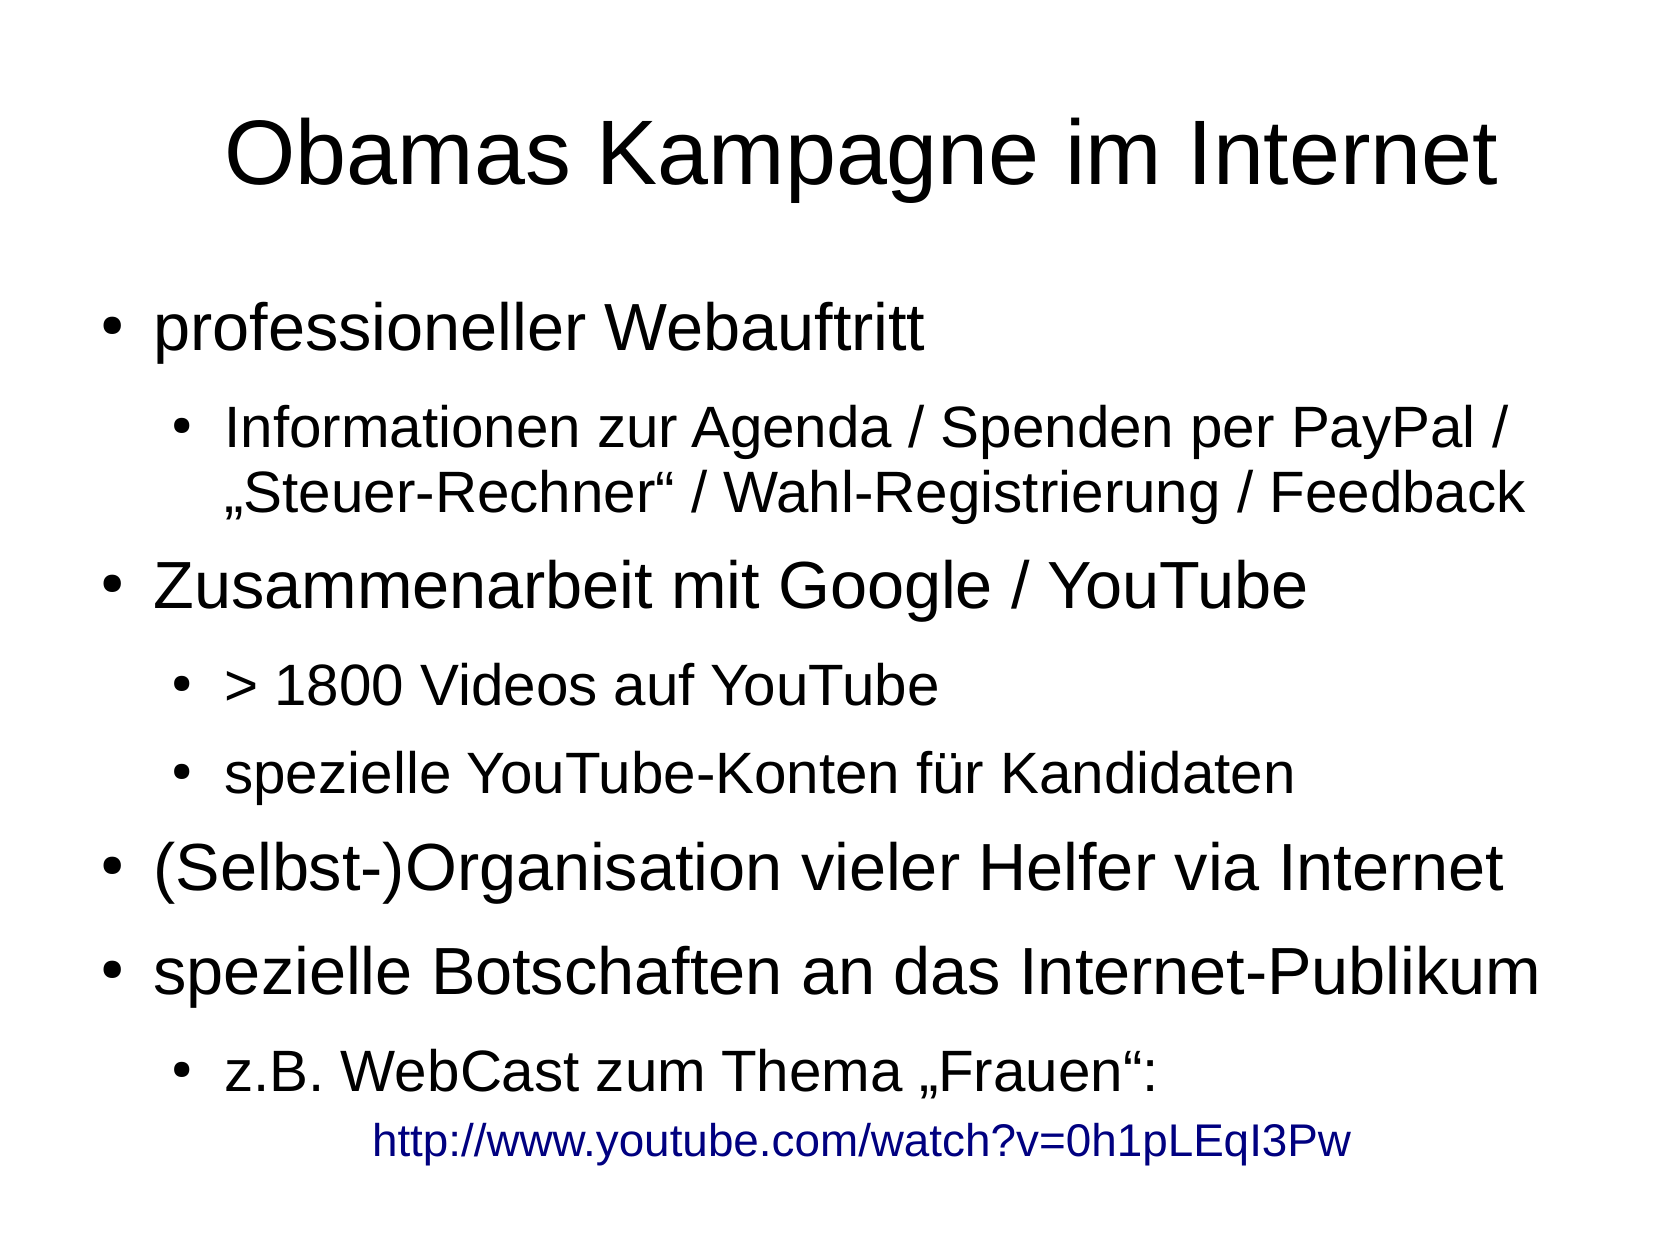

# Obamas Kampagne im Internet
professioneller Webauftritt
Informationen zur Agenda / Spenden per PayPal / „Steuer-Rechner“ / Wahl-Registrierung / Feedback
Zusammenarbeit mit Google / YouTube
> 1800 Videos auf YouTube
spezielle YouTube-Konten für Kandidaten
(Selbst-)Organisation vieler Helfer via Internet
spezielle Botschaften an das Internet-Publikum
z.B. WebCast zum Thema „Frauen“:
		http://www.youtube.com/watch?v=0h1pLEqI3Pw